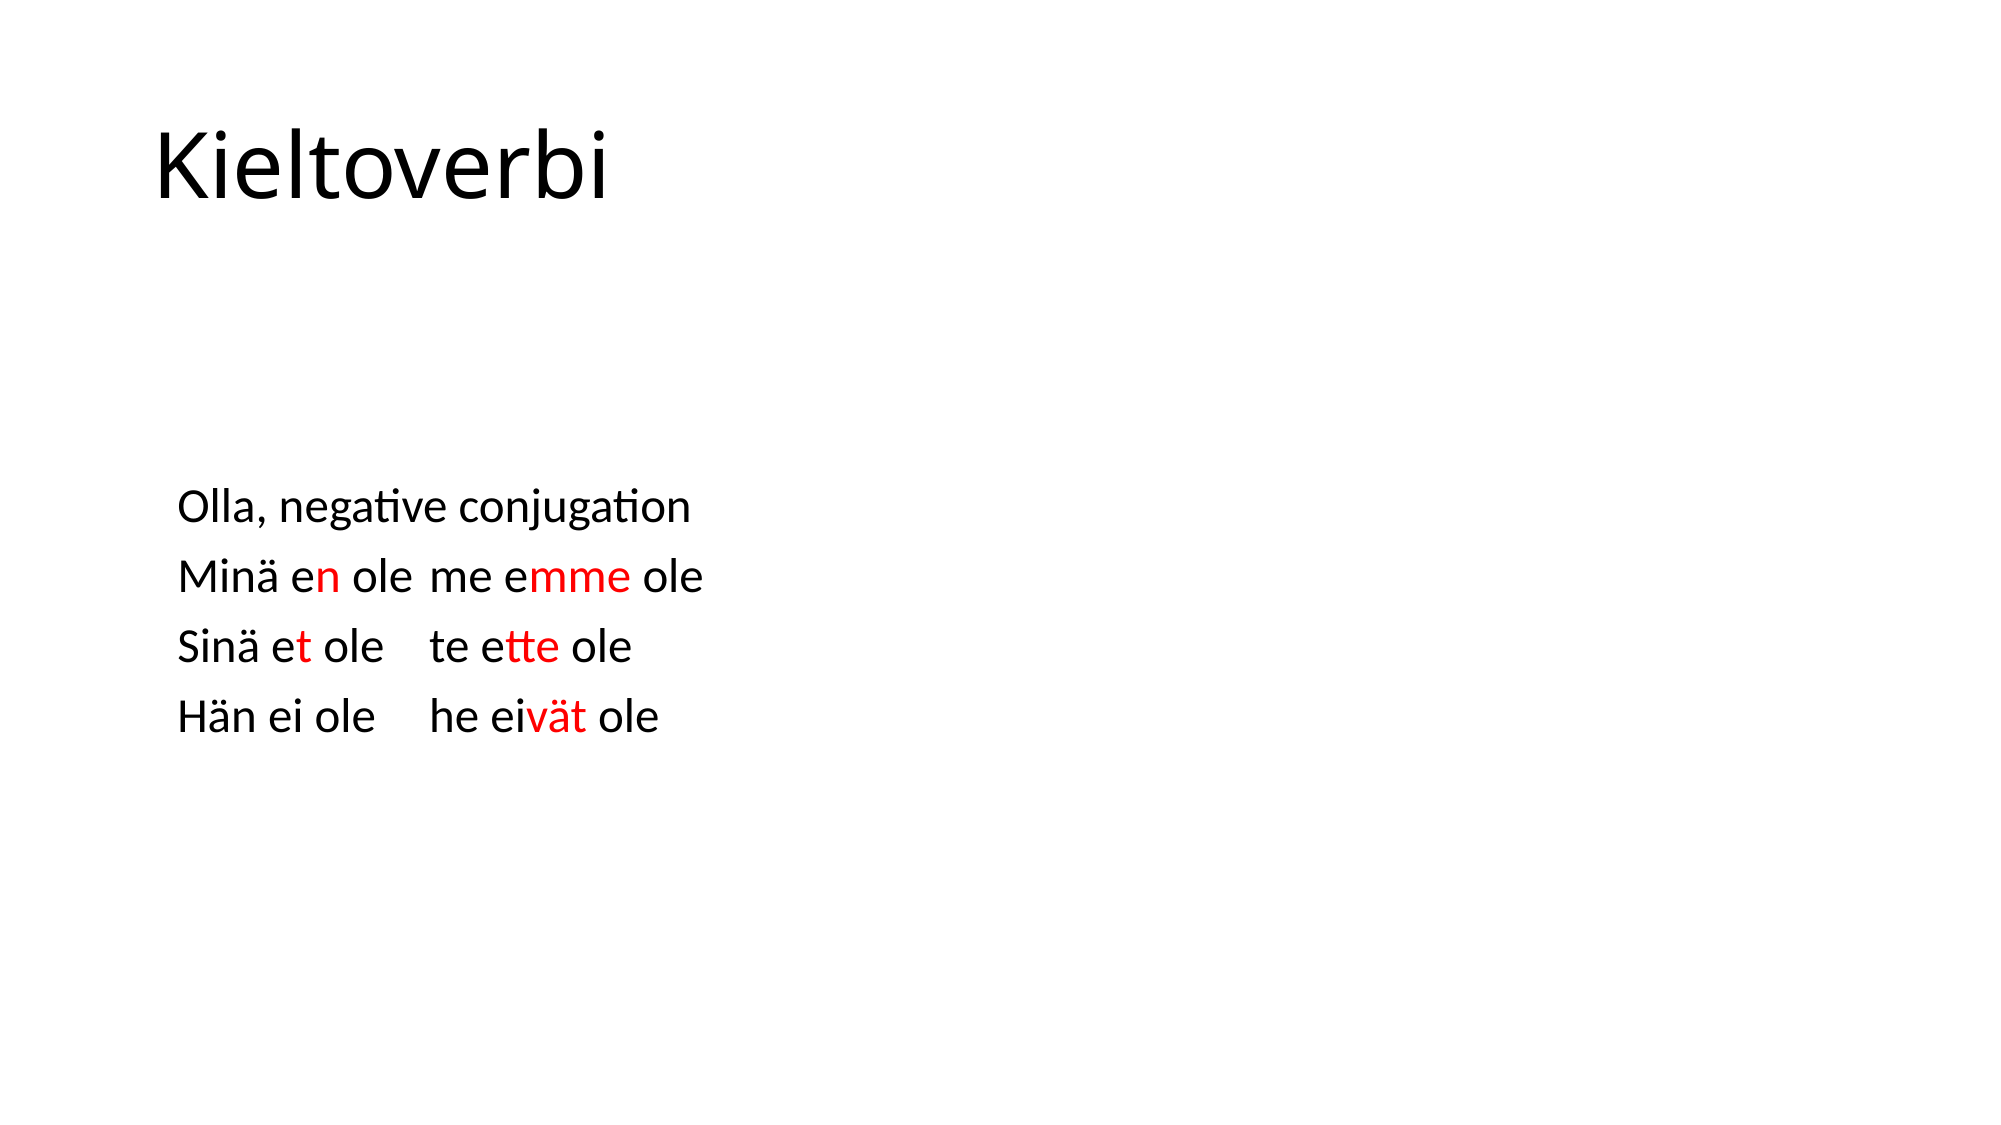

# Kieltoverbi
Olla, negative conjugation
Minä en ole		me emme ole
Sinä et ole		te ette ole
Hän ei ole		he eivät ole